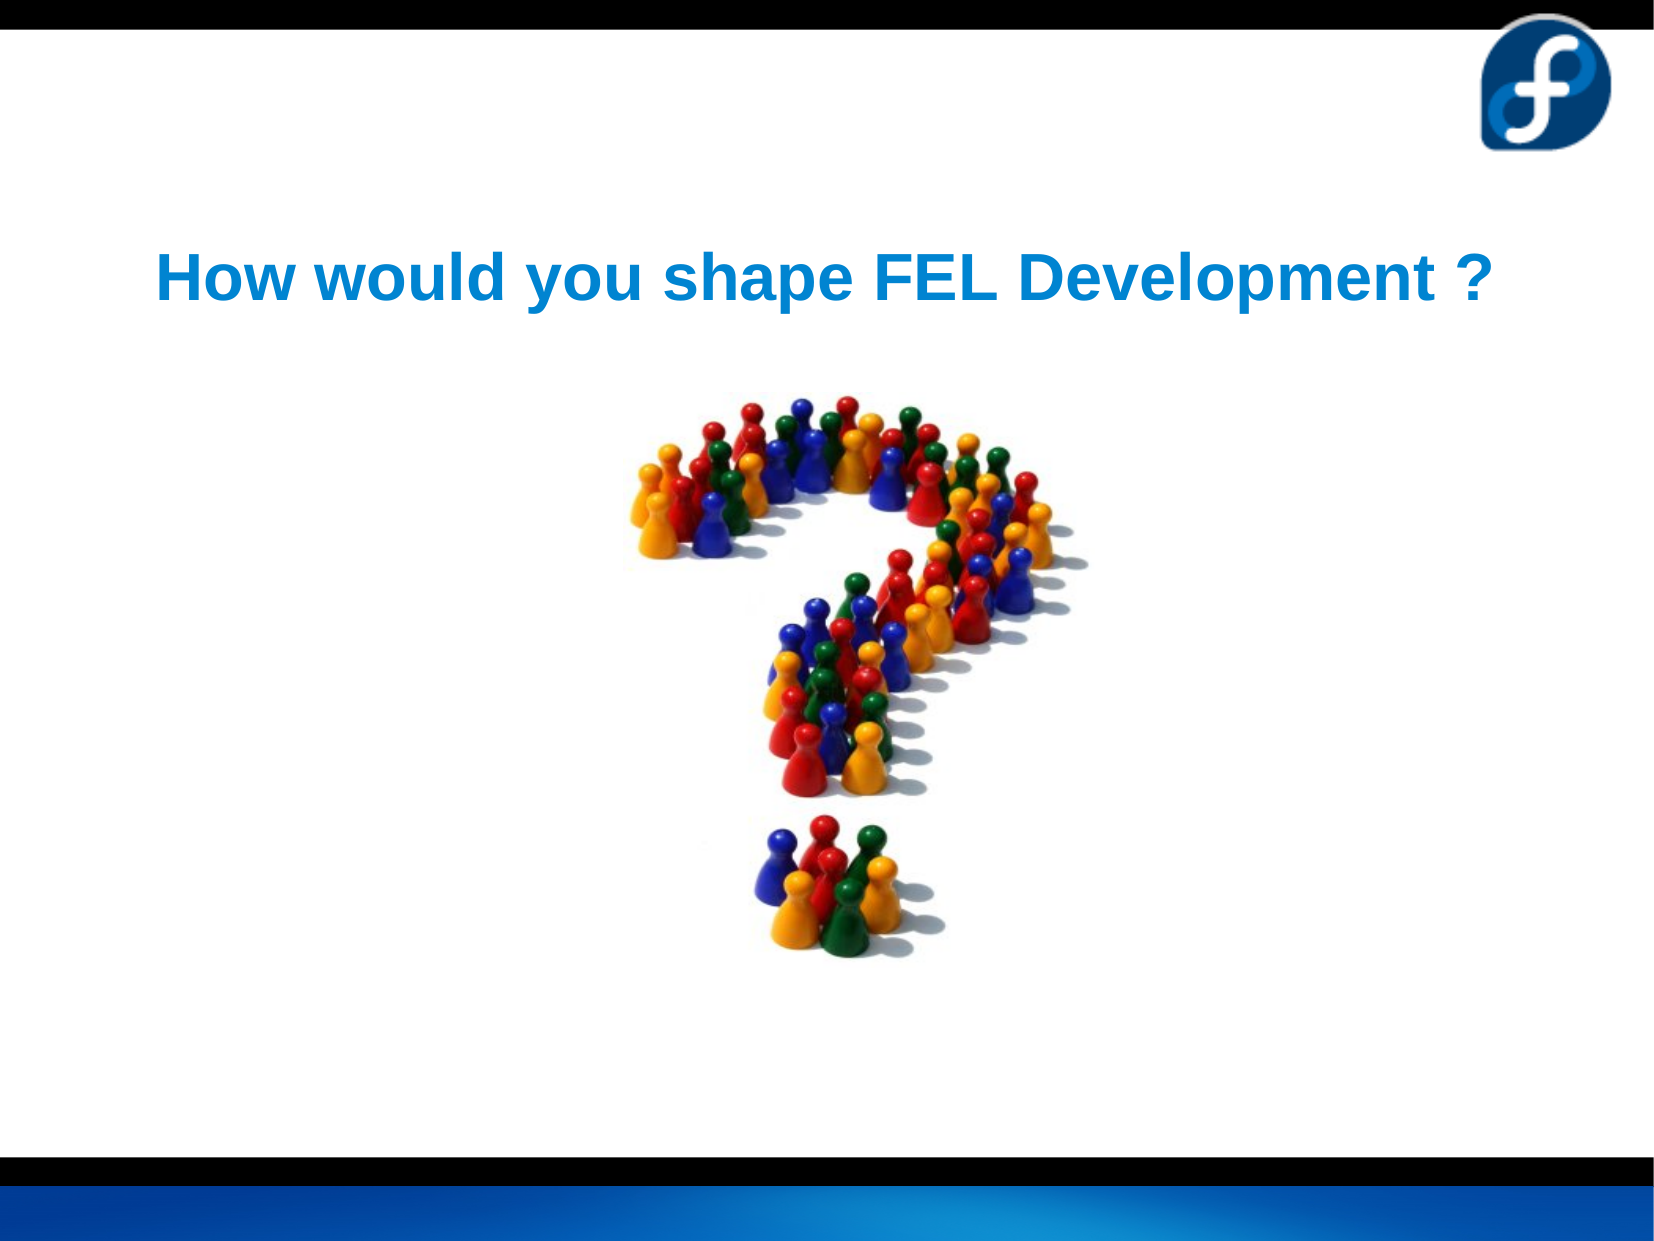

How would you shape FEL Development ?